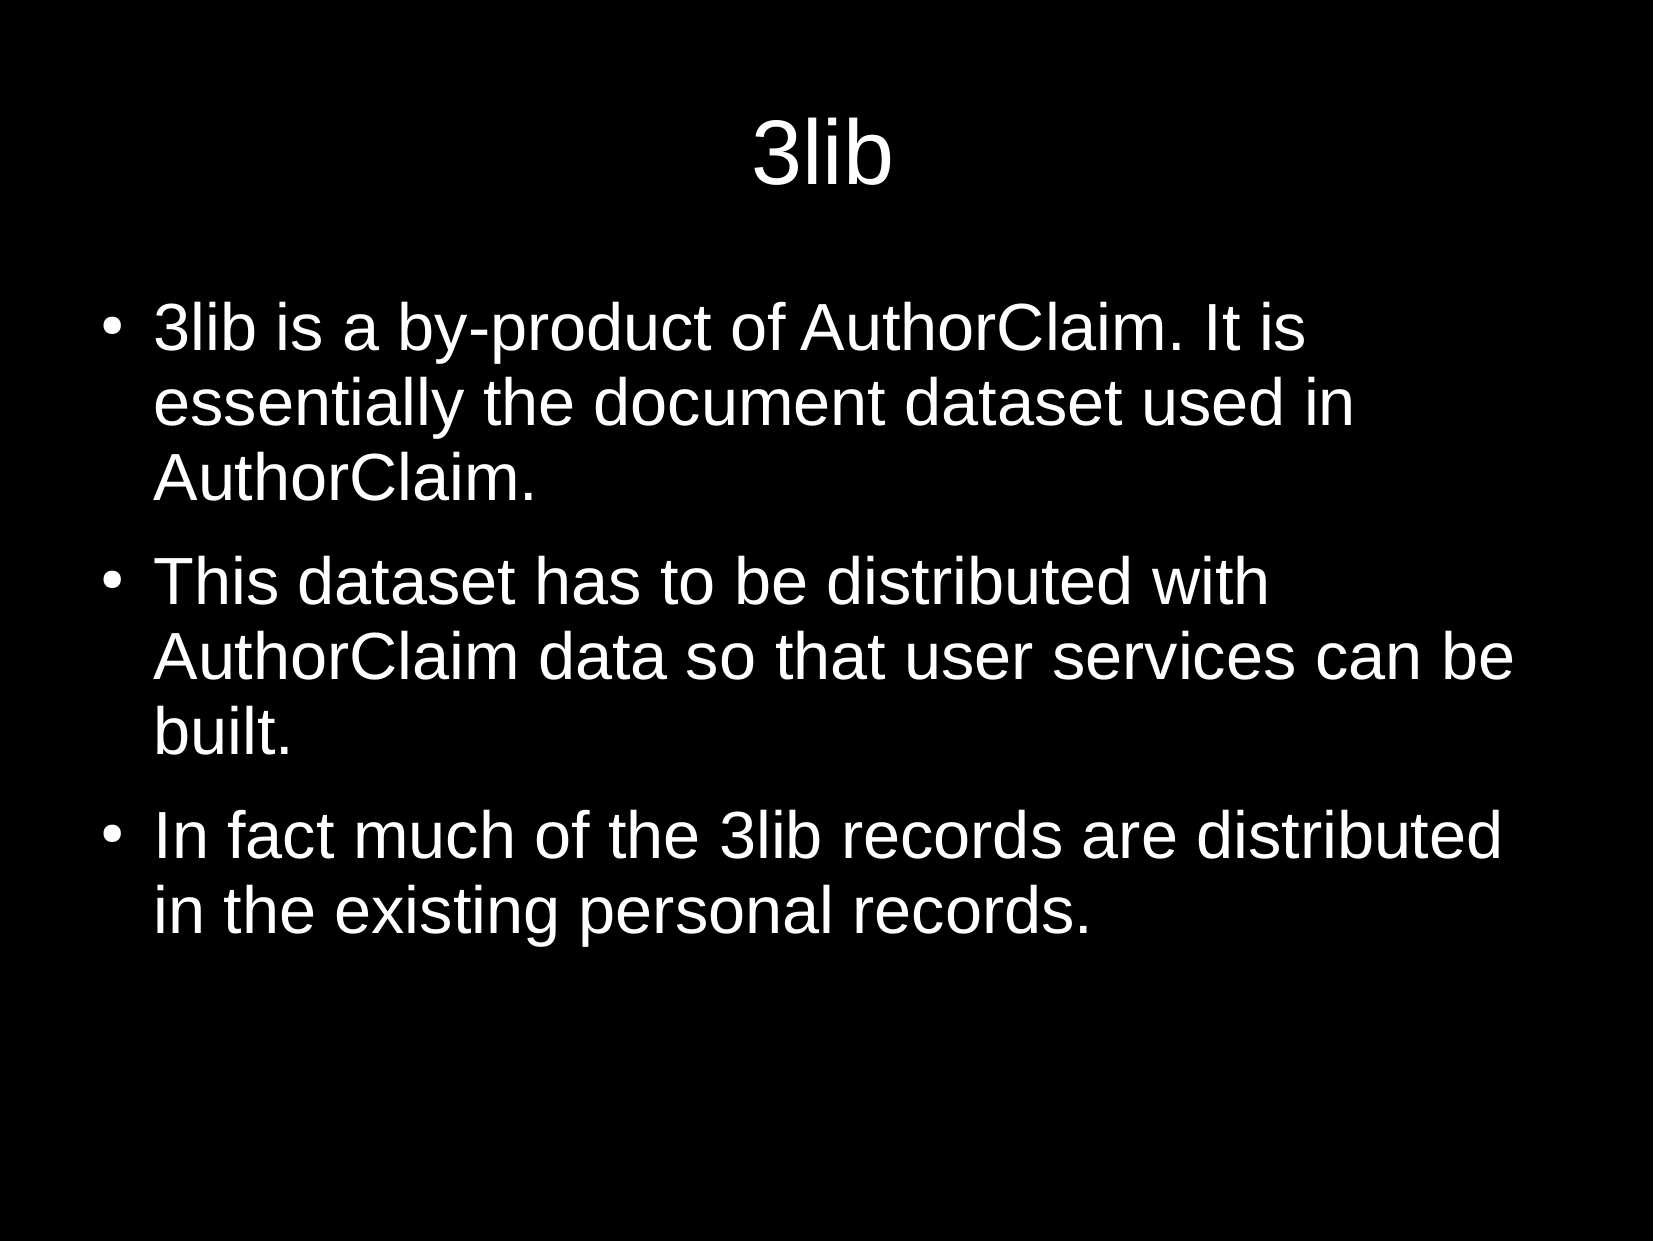

# 3lib
3lib is a by-product of AuthorClaim. It is essentially the document dataset used in AuthorClaim.
This dataset has to be distributed with AuthorClaim data so that user services can be built.
In fact much of the 3lib records are distributed in the existing personal records.